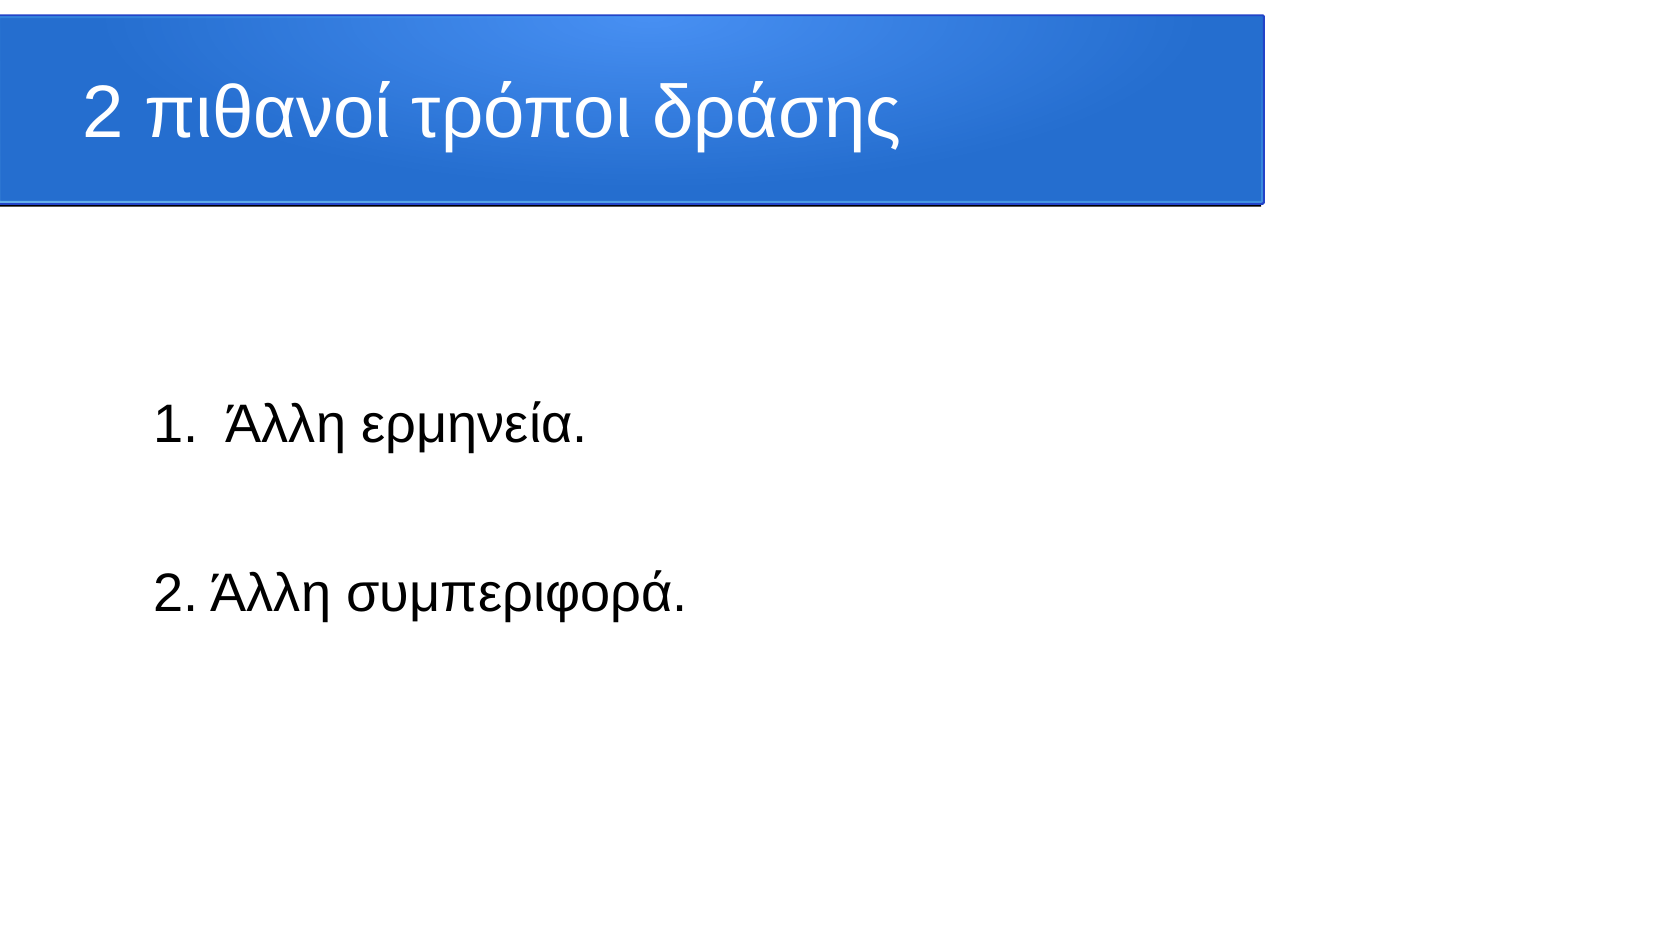

# 2 πιθανοί τρόποι δράσης
1. Άλλη ερμηνεία.
2. Άλλη συμπεριφορά.